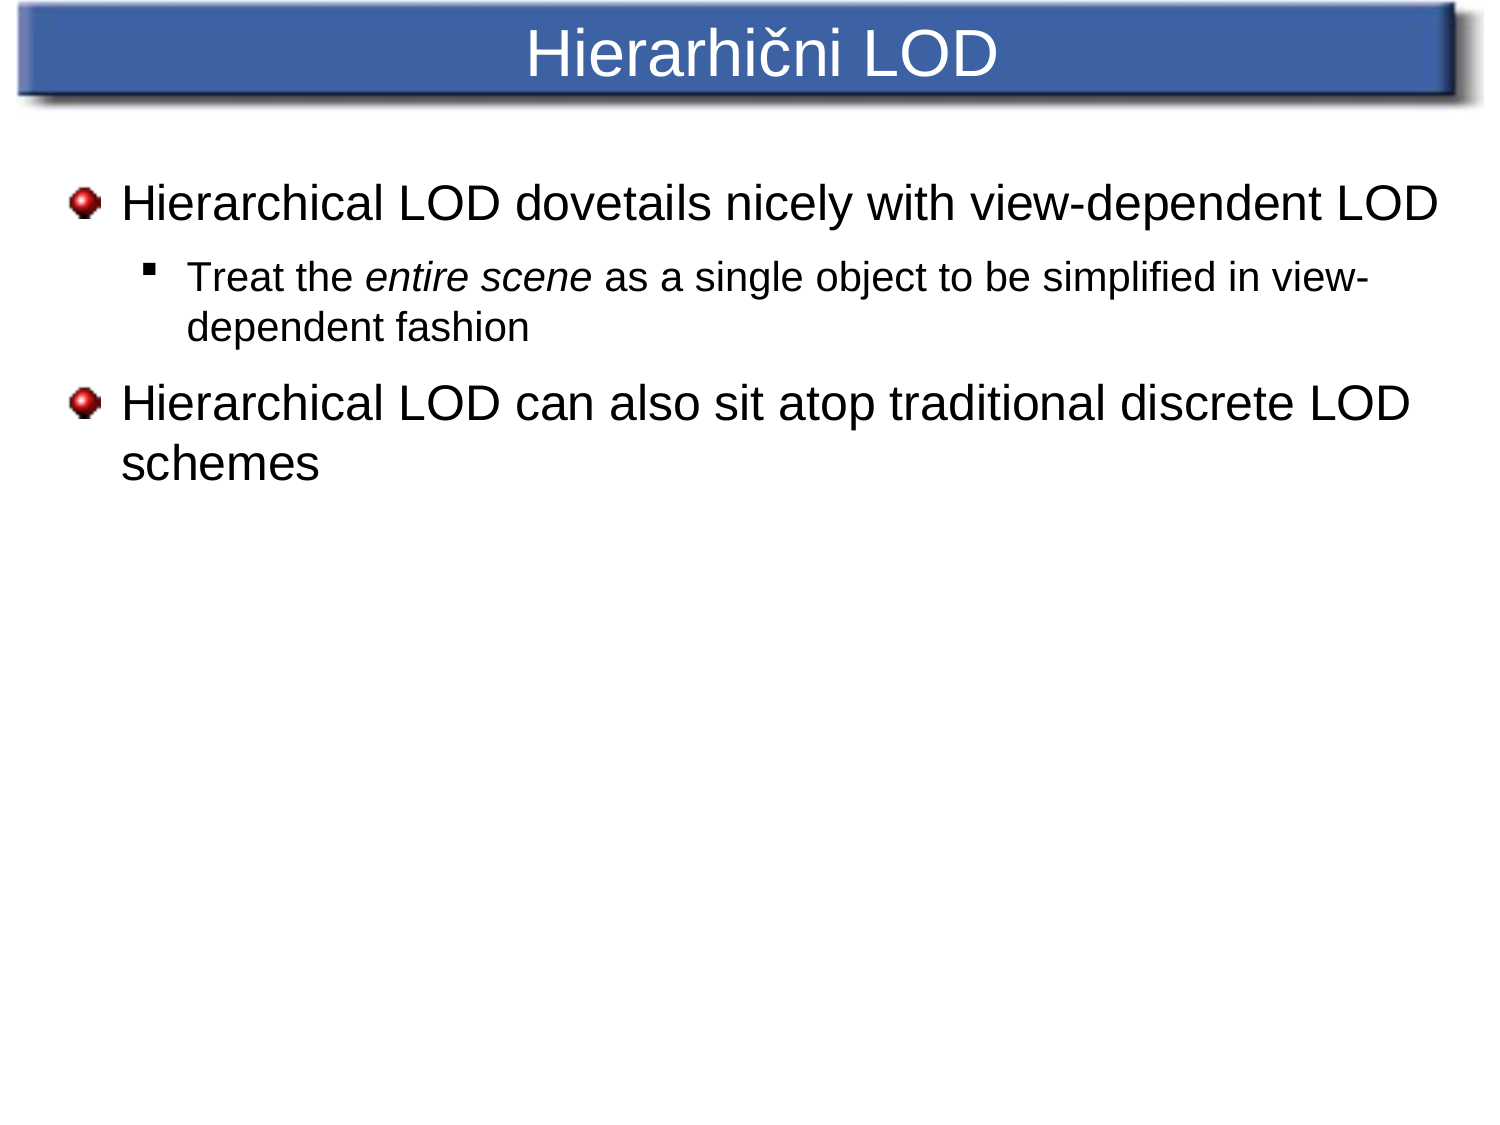

# Hierarhični LOD
Hierarchical LOD dovetails nicely with view-dependent LOD
Treat the entire scene as a single object to be simplified in view-dependent fashion
Hierarchical LOD can also sit atop traditional discrete LOD schemes